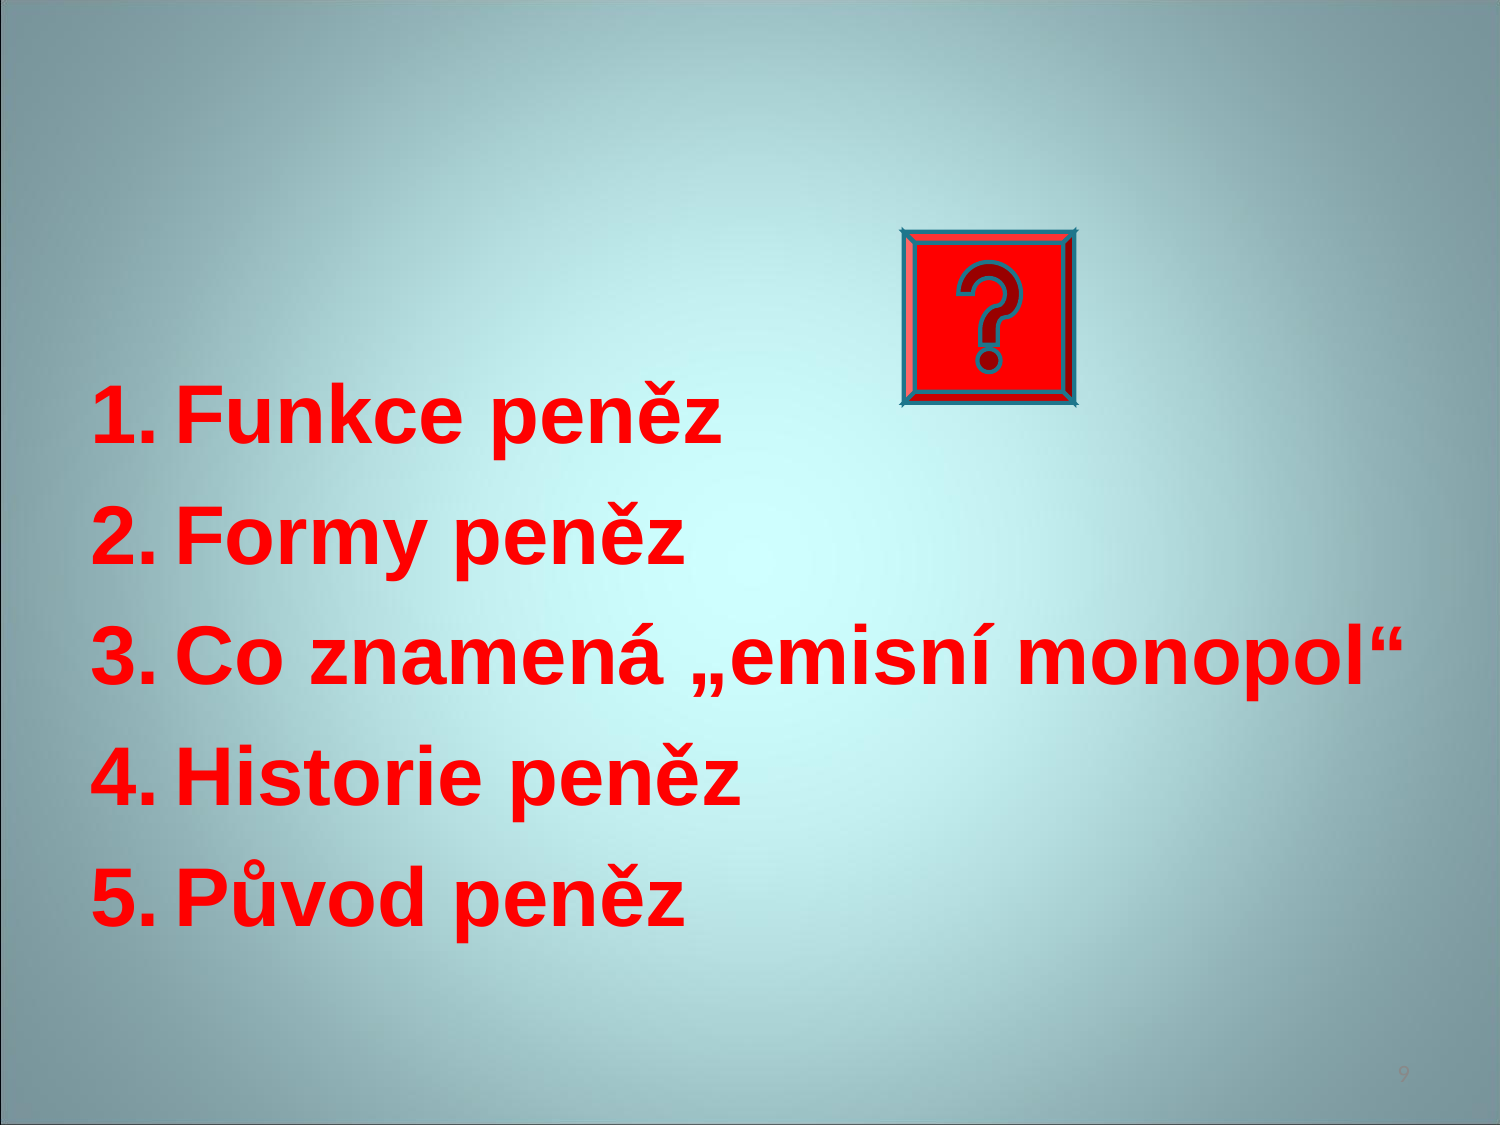

# Funkce peněz
Formy peněz
Co znamená „emisní monopol“
Historie peněz
Původ peněz